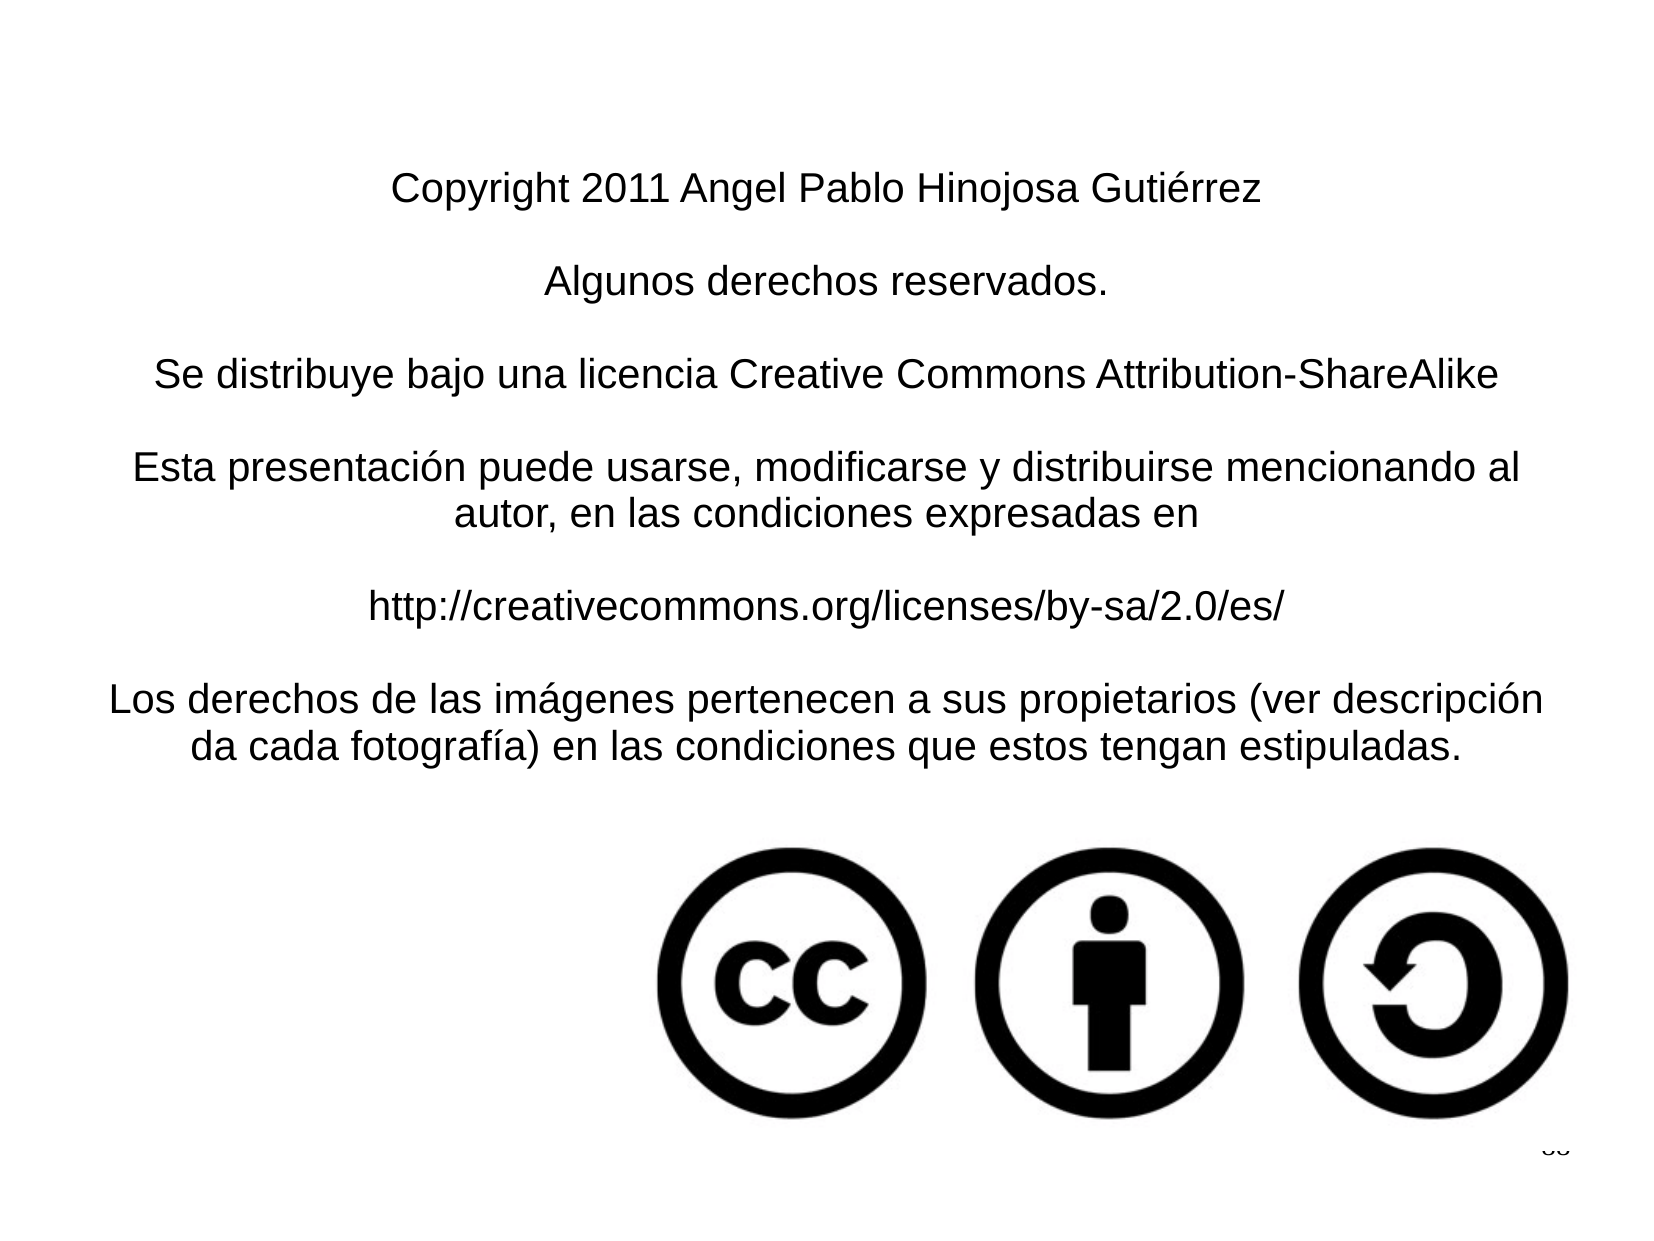

# Copyright 2011 Angel Pablo Hinojosa Gutiérrez
Algunos derechos reservados.
Se distribuye bajo una licencia Creative Commons Attribution-ShareAlike
Esta presentación puede usarse, modificarse y distribuirse mencionando al autor, en las condiciones expresadas en
http://creativecommons.org/licenses/by-sa/2.0/es/
Los derechos de las imágenes pertenecen a sus propietarios (ver descripción da cada fotografía) en las condiciones que estos tengan estipuladas.
88